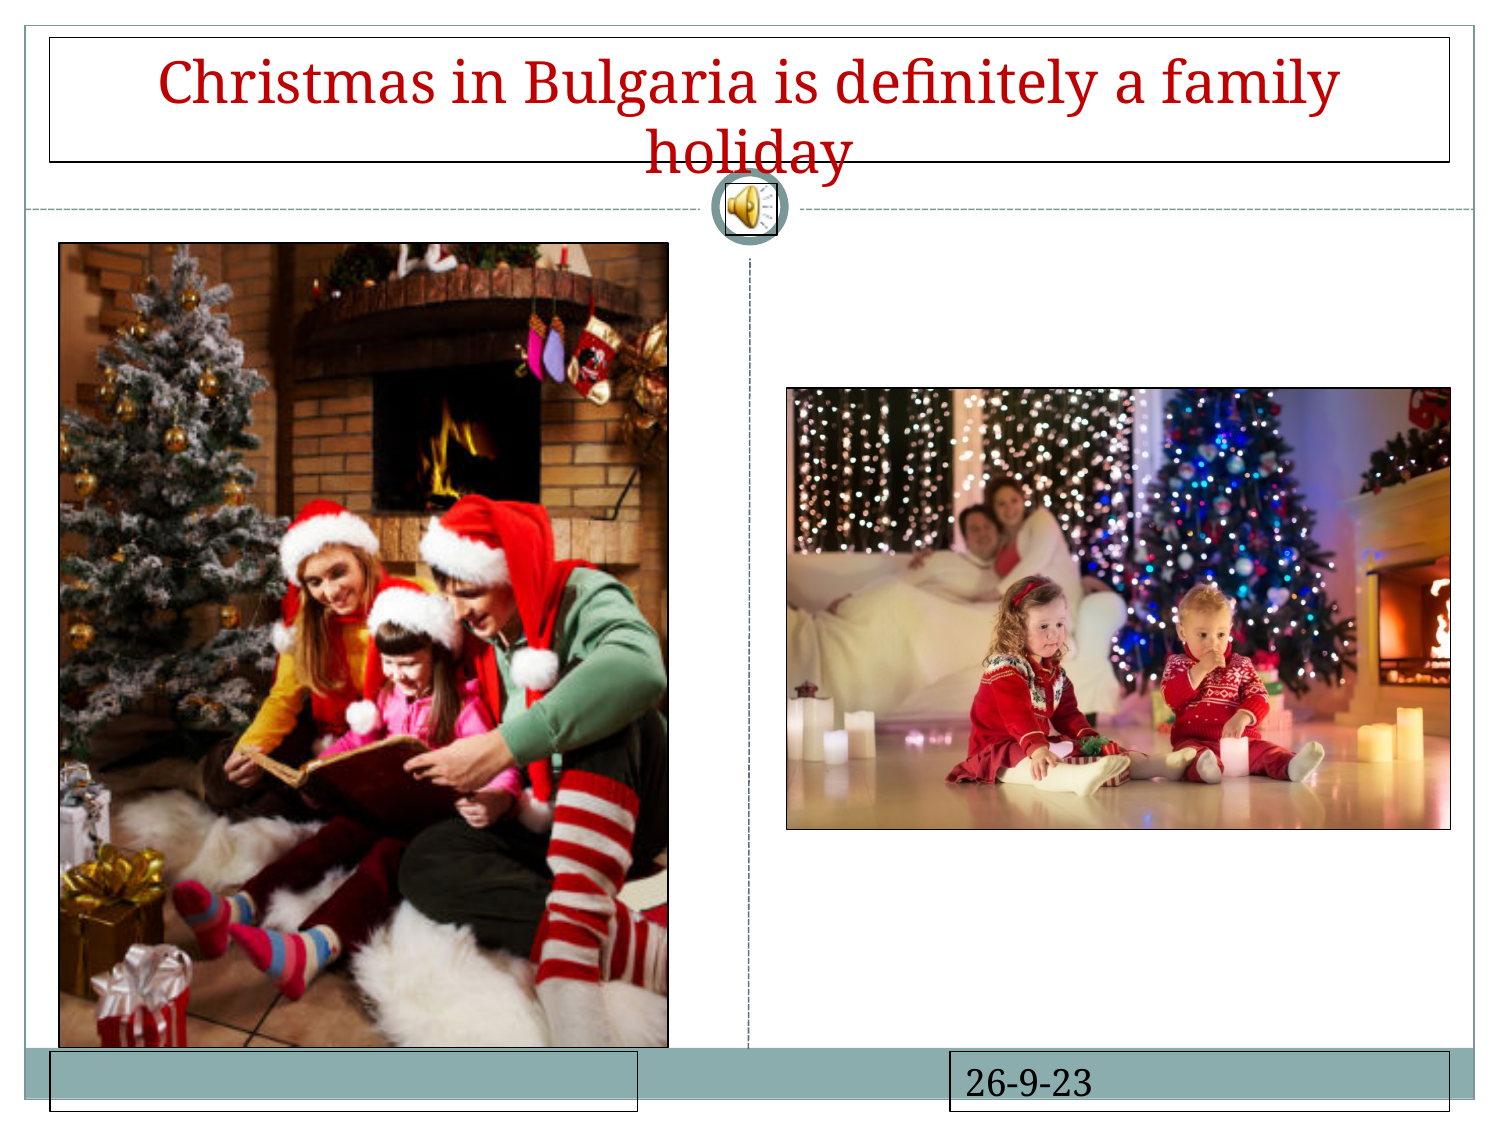

# Christmas in Bulgaria is definitely a family holiday
26-8-21